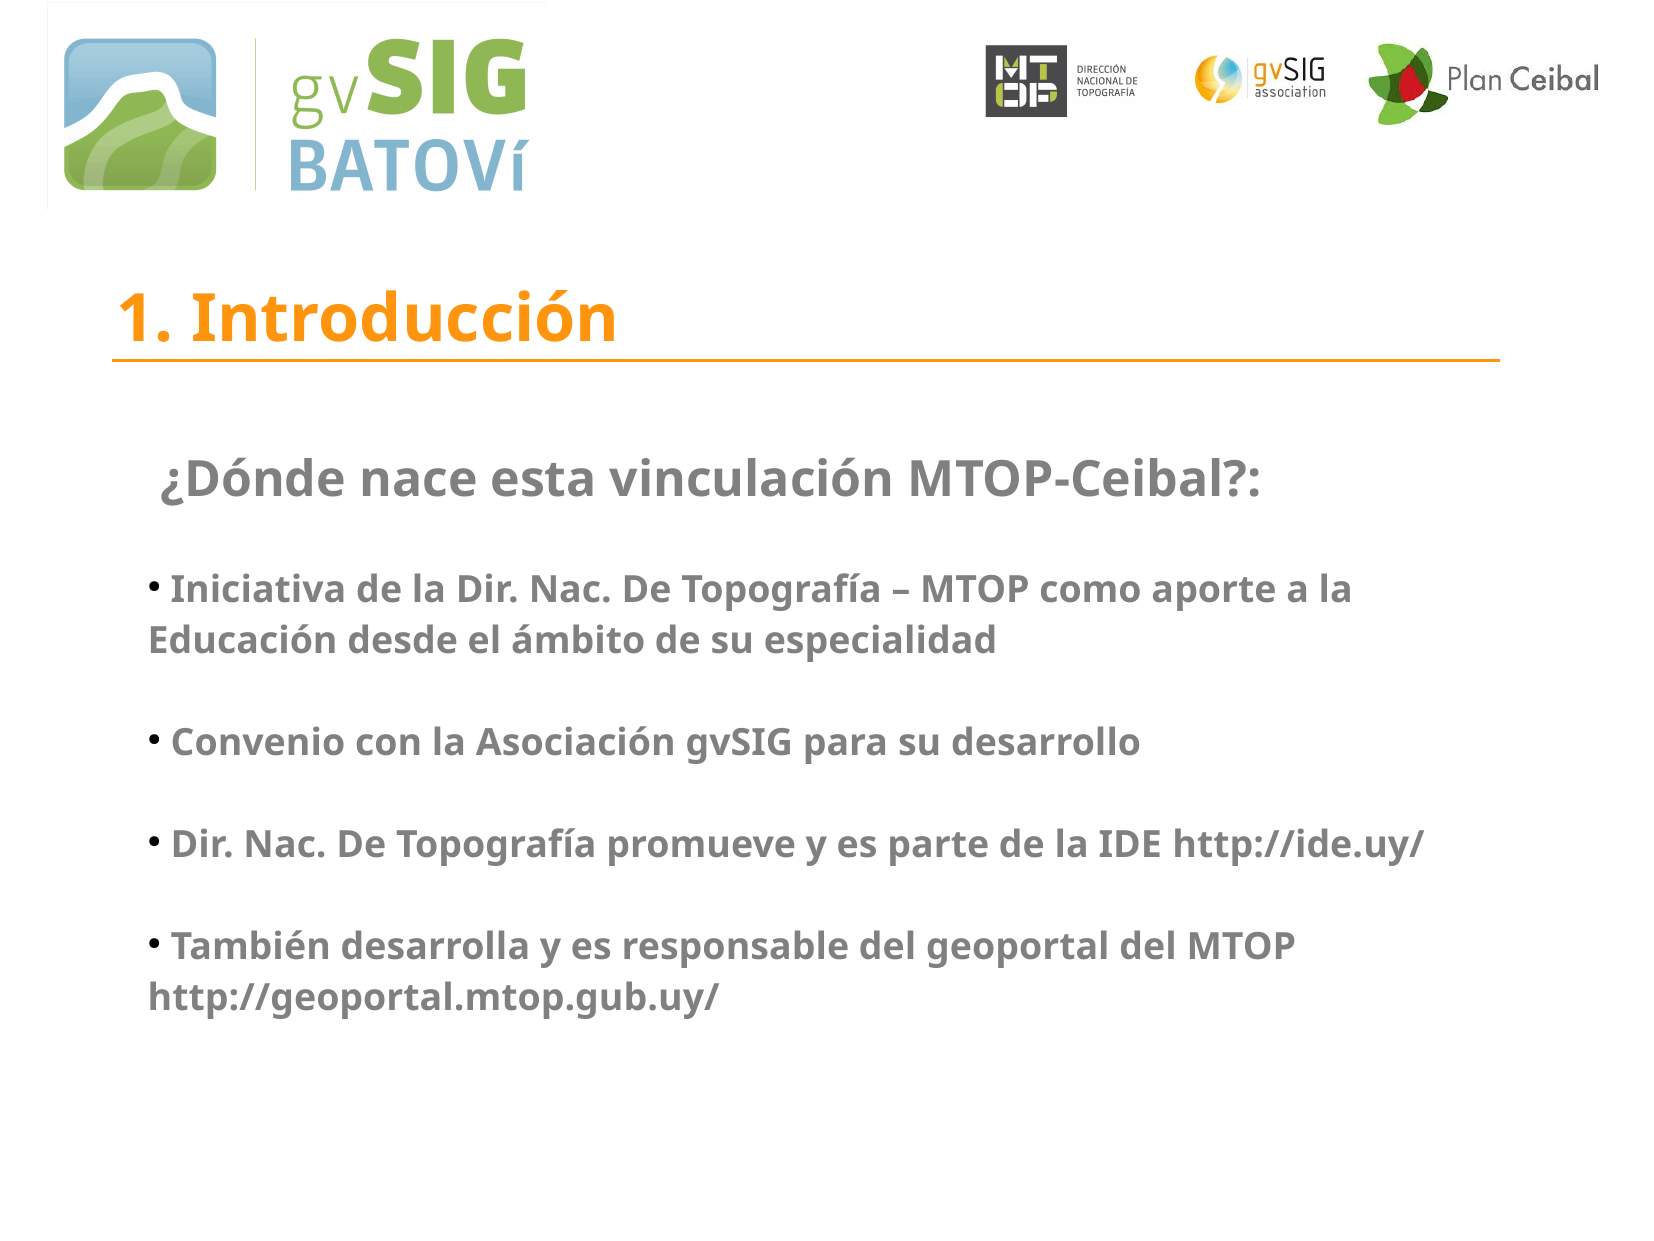

1. Introducción
# ¿Dónde nace esta vinculación MTOP-Ceibal?:
 Iniciativa de la Dir. Nac. De Topografía – MTOP como aporte a la Educación desde el ámbito de su especialidad
 Convenio con la Asociación gvSIG para su desarrollo
 Dir. Nac. De Topografía promueve y es parte de la IDE http://ide.uy/
 También desarrolla y es responsable del geoportal del MTOP http://geoportal.mtop.gub.uy/